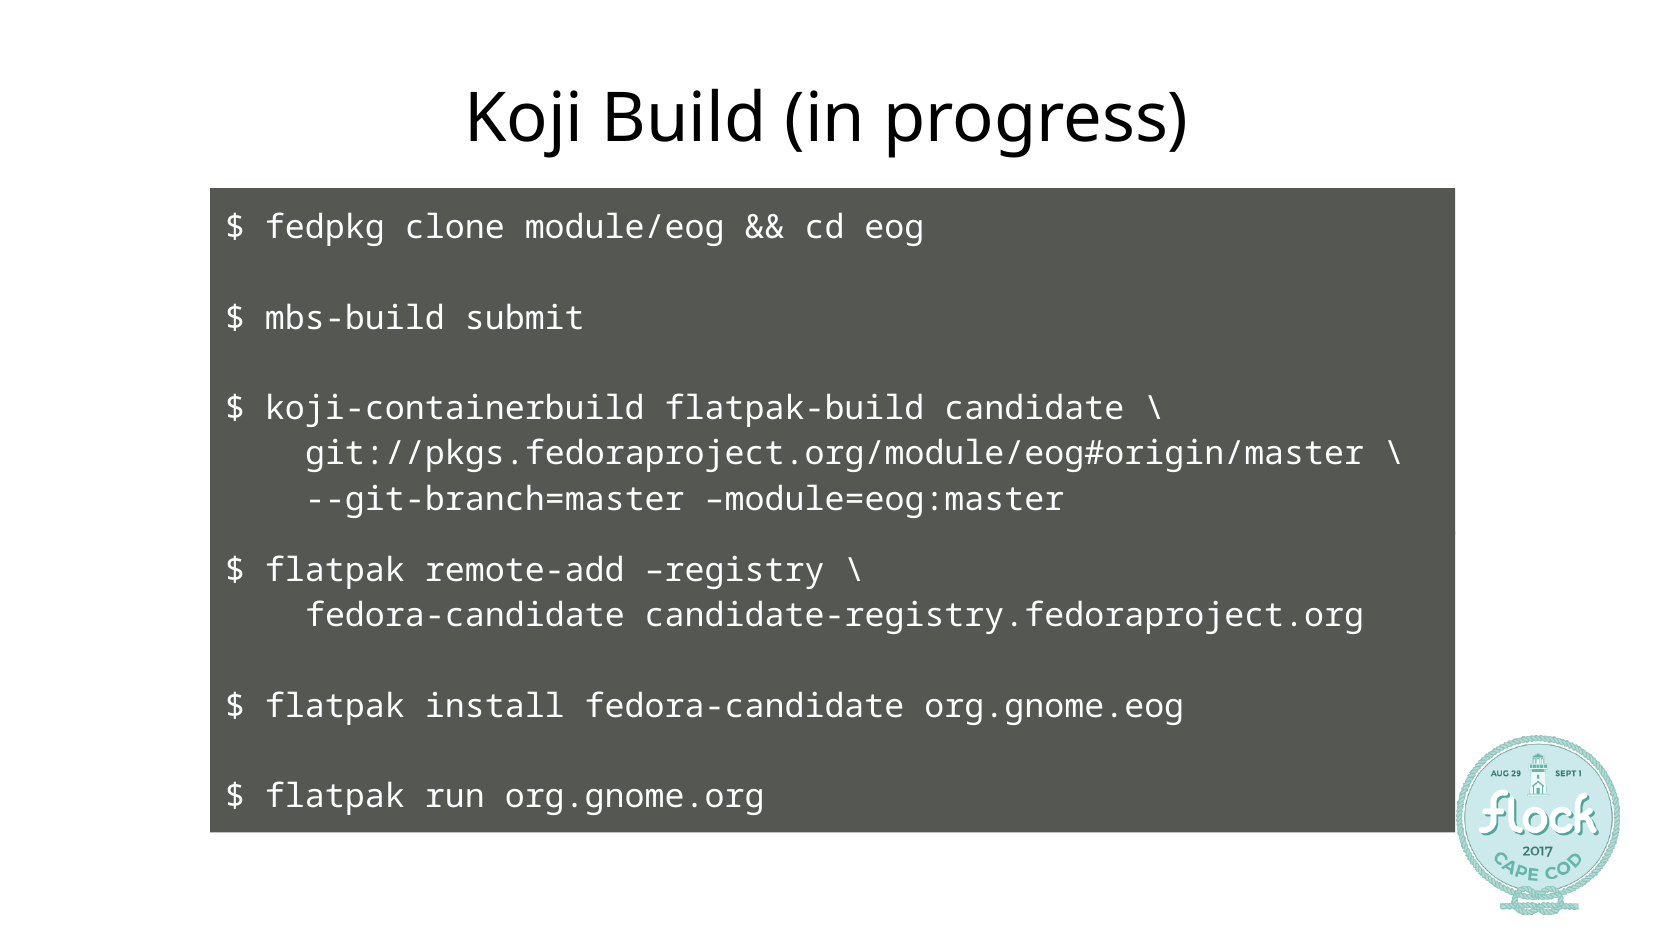

# Koji Build (in progress)
$ fedpkg clone module/eog && cd eog
$ mbs-build submit
$ koji-containerbuild flatpak-build candidate \
 git://pkgs.fedoraproject.org/module/eog#origin/master \
 --git-branch=master –module=eog:master
$ flatpak remote-add –registry \
 fedora-candidate candidate-registry.fedoraproject.org
$ flatpak install fedora-candidate org.gnome.eog
$ flatpak run org.gnome.org